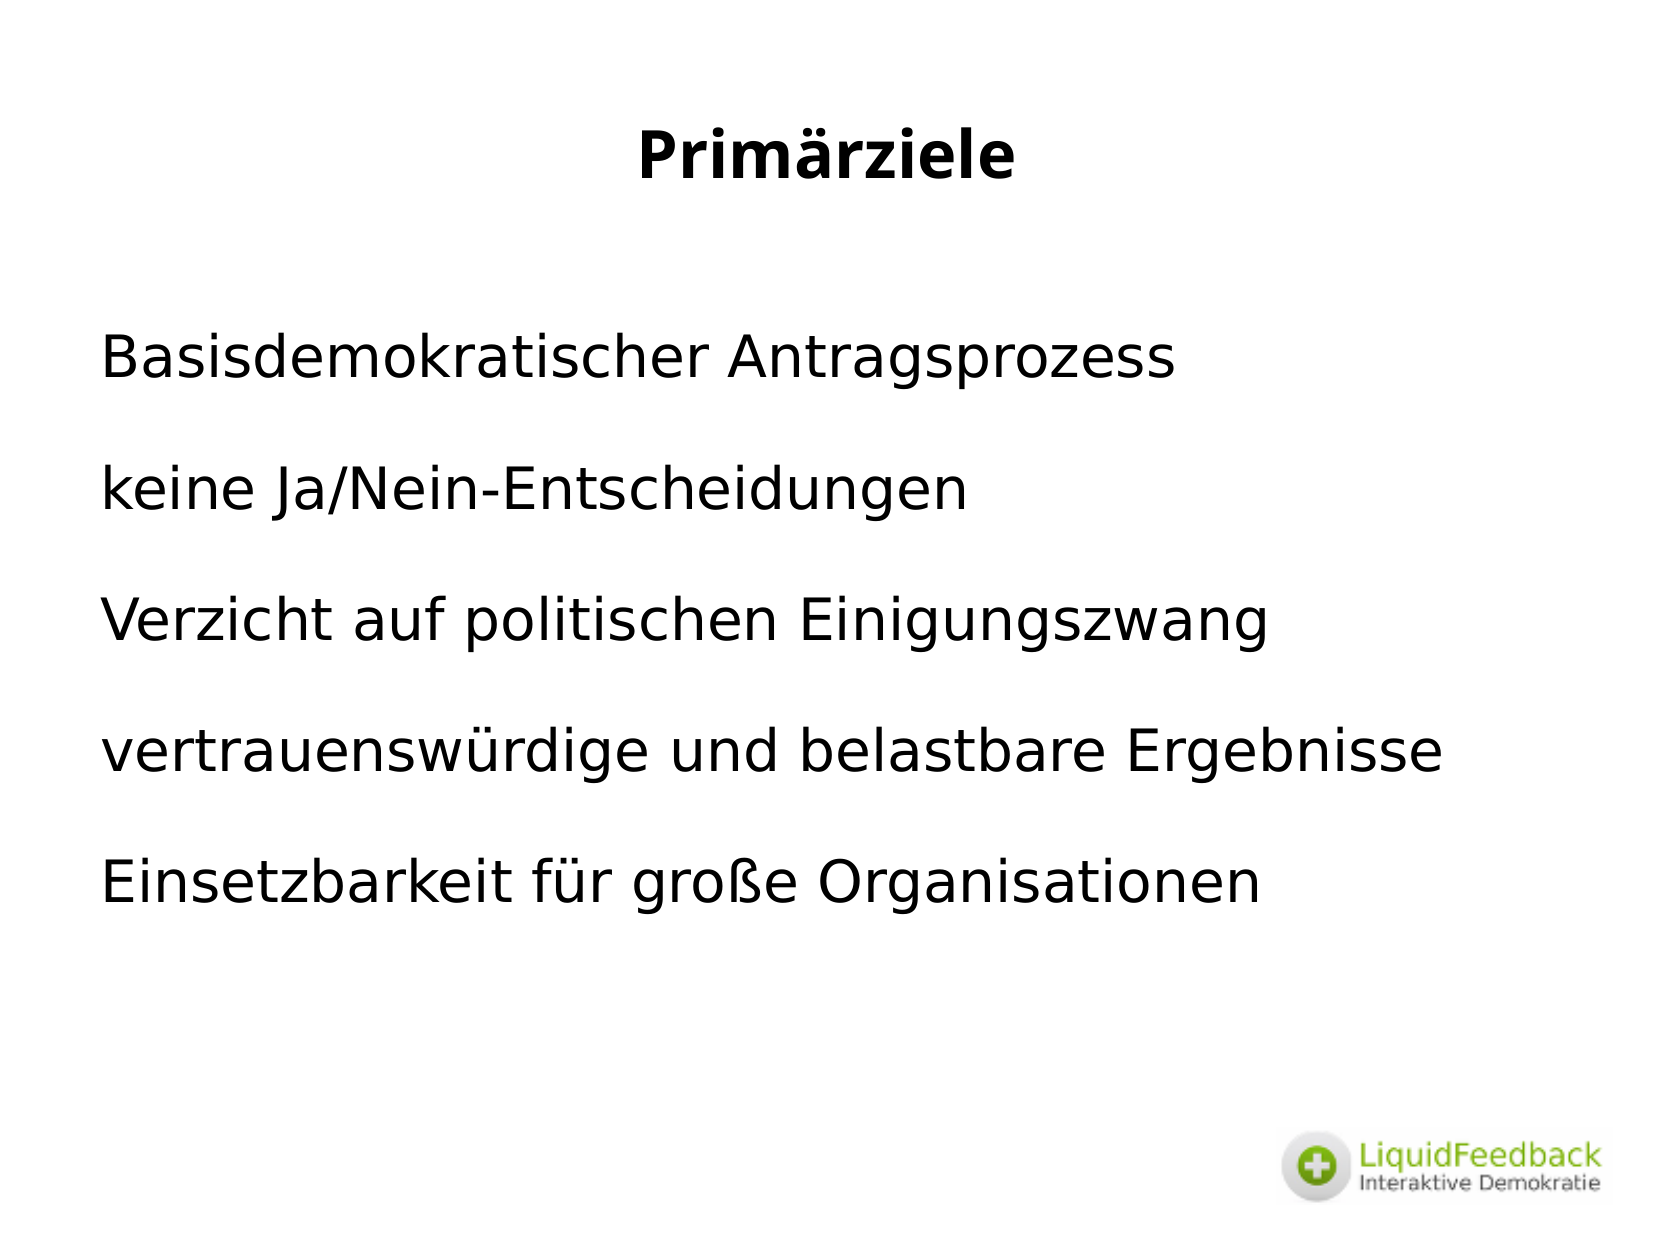

# Primärziele
Basisdemokratischer Antragsprozess
keine Ja/Nein-Entscheidungen
Verzicht auf politischen Einigungszwang
vertrauenswürdige und belastbare Ergebnisse
Einsetzbarkeit für große Organisationen